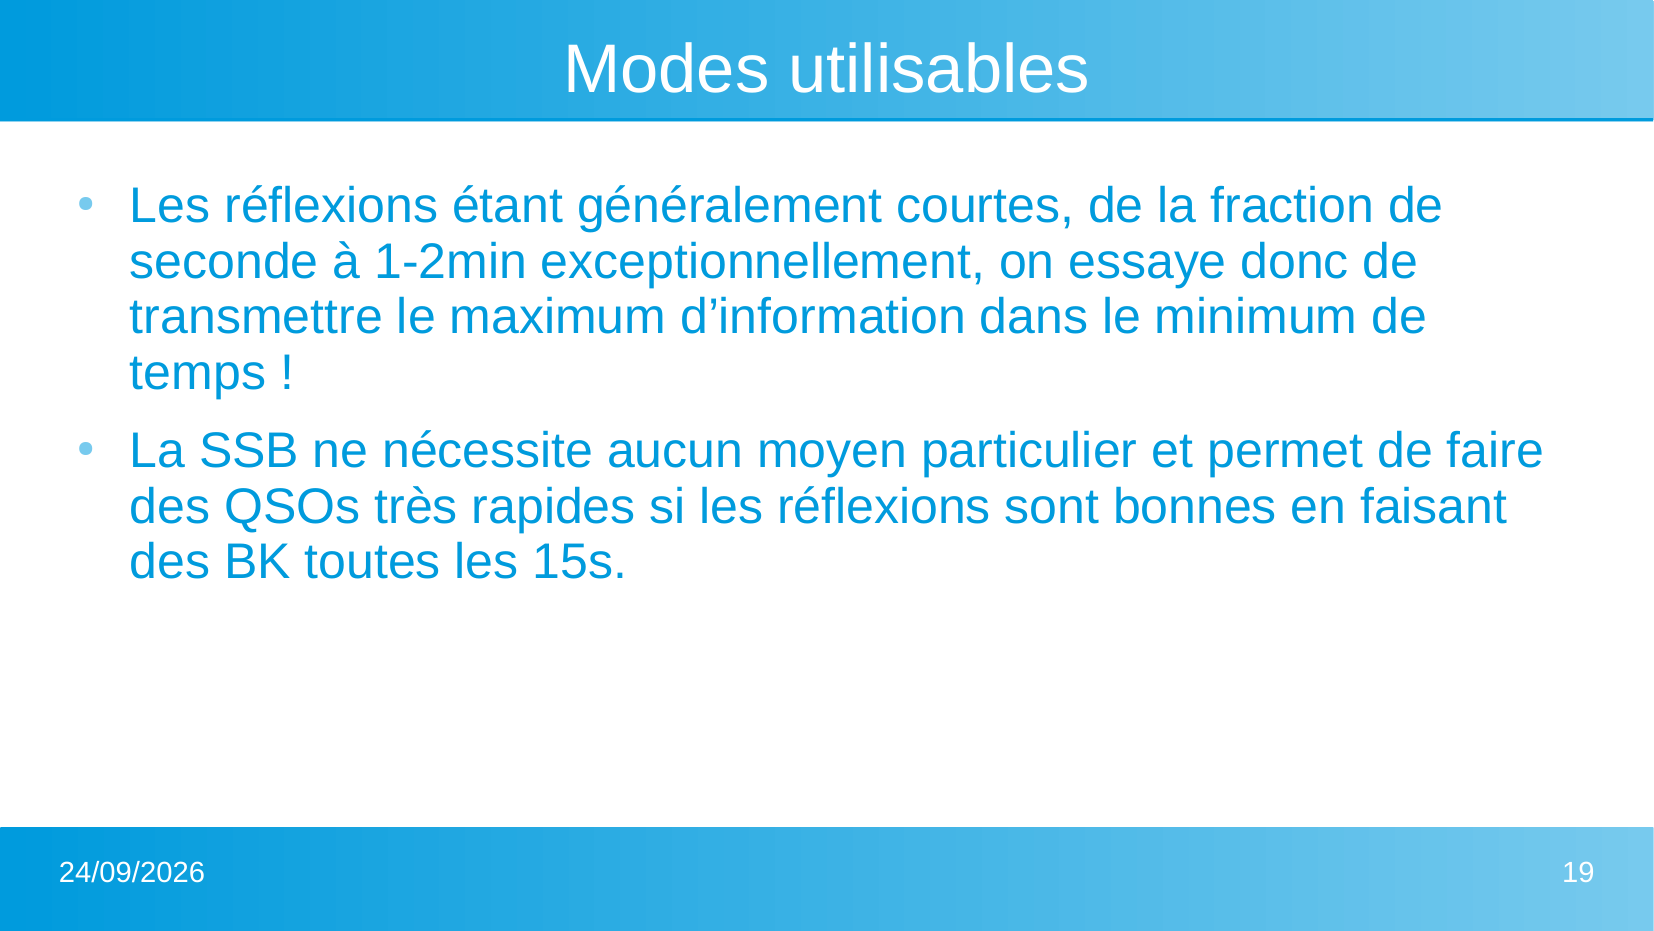

# Modes utilisables
Les réflexions étant généralement courtes, de la fraction de seconde à 1-2min exceptionnellement, on essaye donc de transmettre le maximum d’information dans le minimum de temps !
La SSB ne nécessite aucun moyen particulier et permet de faire des QSOs très rapides si les réflexions sont bonnes en faisant des BK toutes les 15s.
19